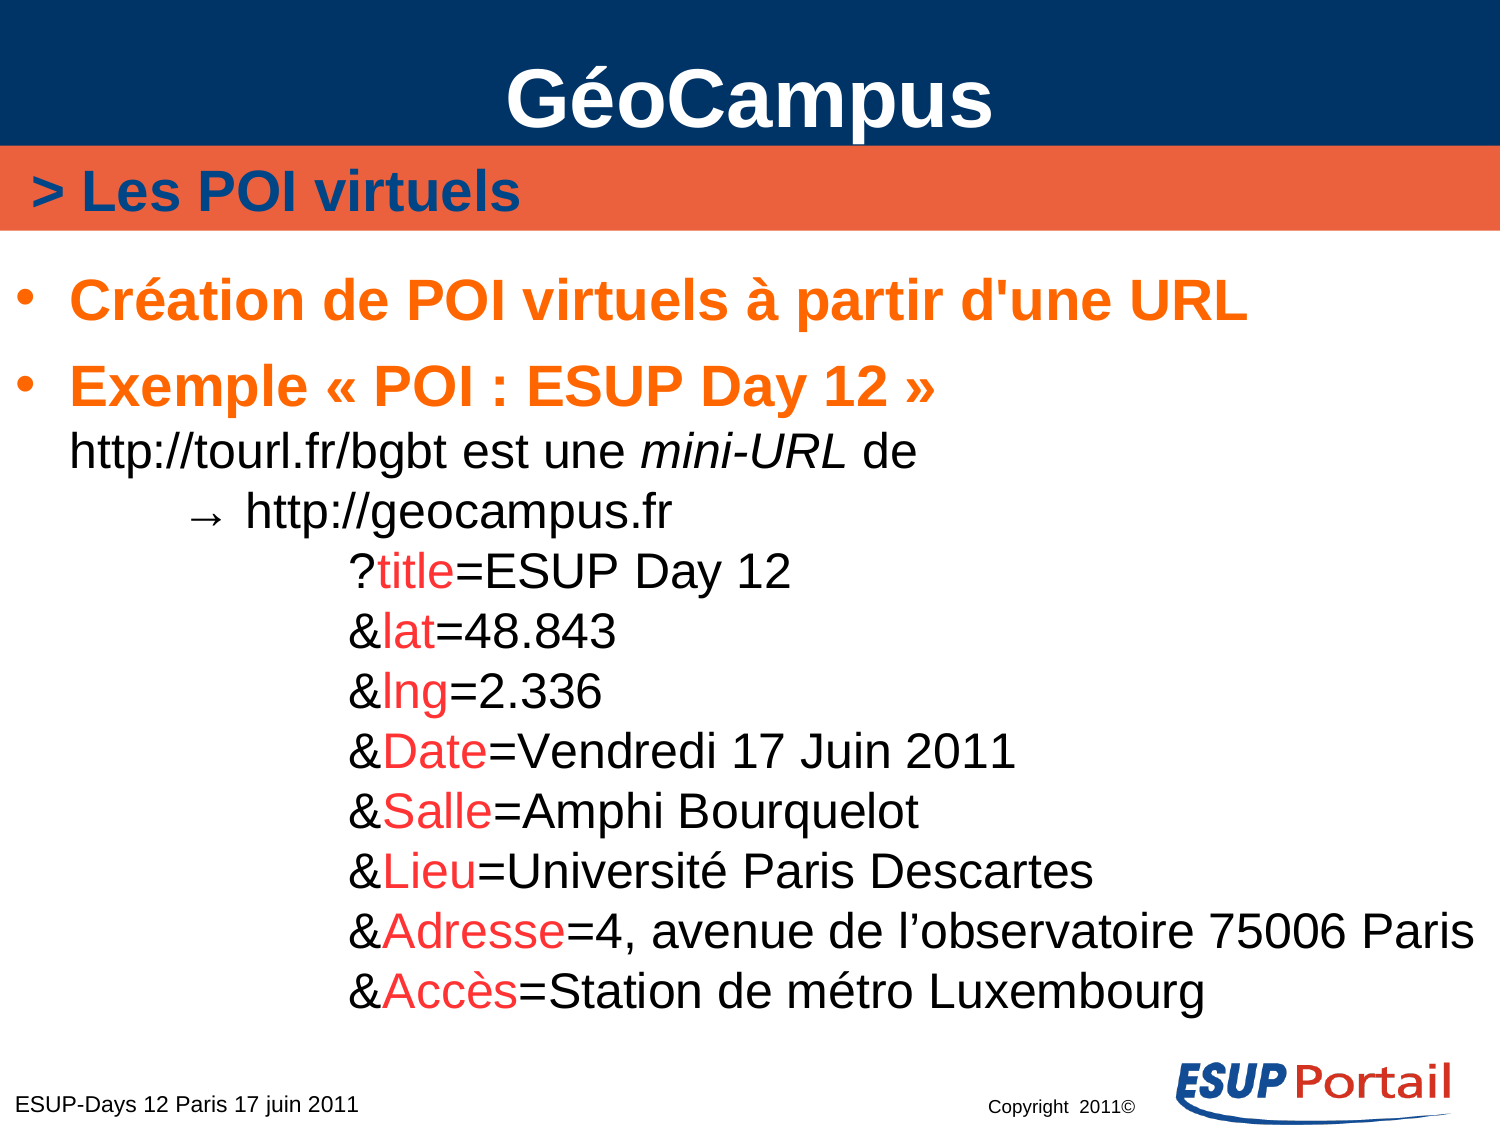

GéoCampus
 > Les POI virtuels
Création de POI virtuels à partir d'une URL
Exemple « POI : ESUP Day 12 »
http://tourl.fr/bgbt est une mini-URL de
 → http://geocampus.fr
 ?title=ESUP Day 12
 &lat=48.843
 &lng=2.336
 &Date=Vendredi 17 Juin 2011
 &Salle=Amphi Bourquelot
 &Lieu=Université Paris Descartes
 &Adresse=4, avenue de l’observatoire 75006 Paris
 &Accès=Station de métro Luxembourg
ESUP-Days 12 Paris 17 juin 2011